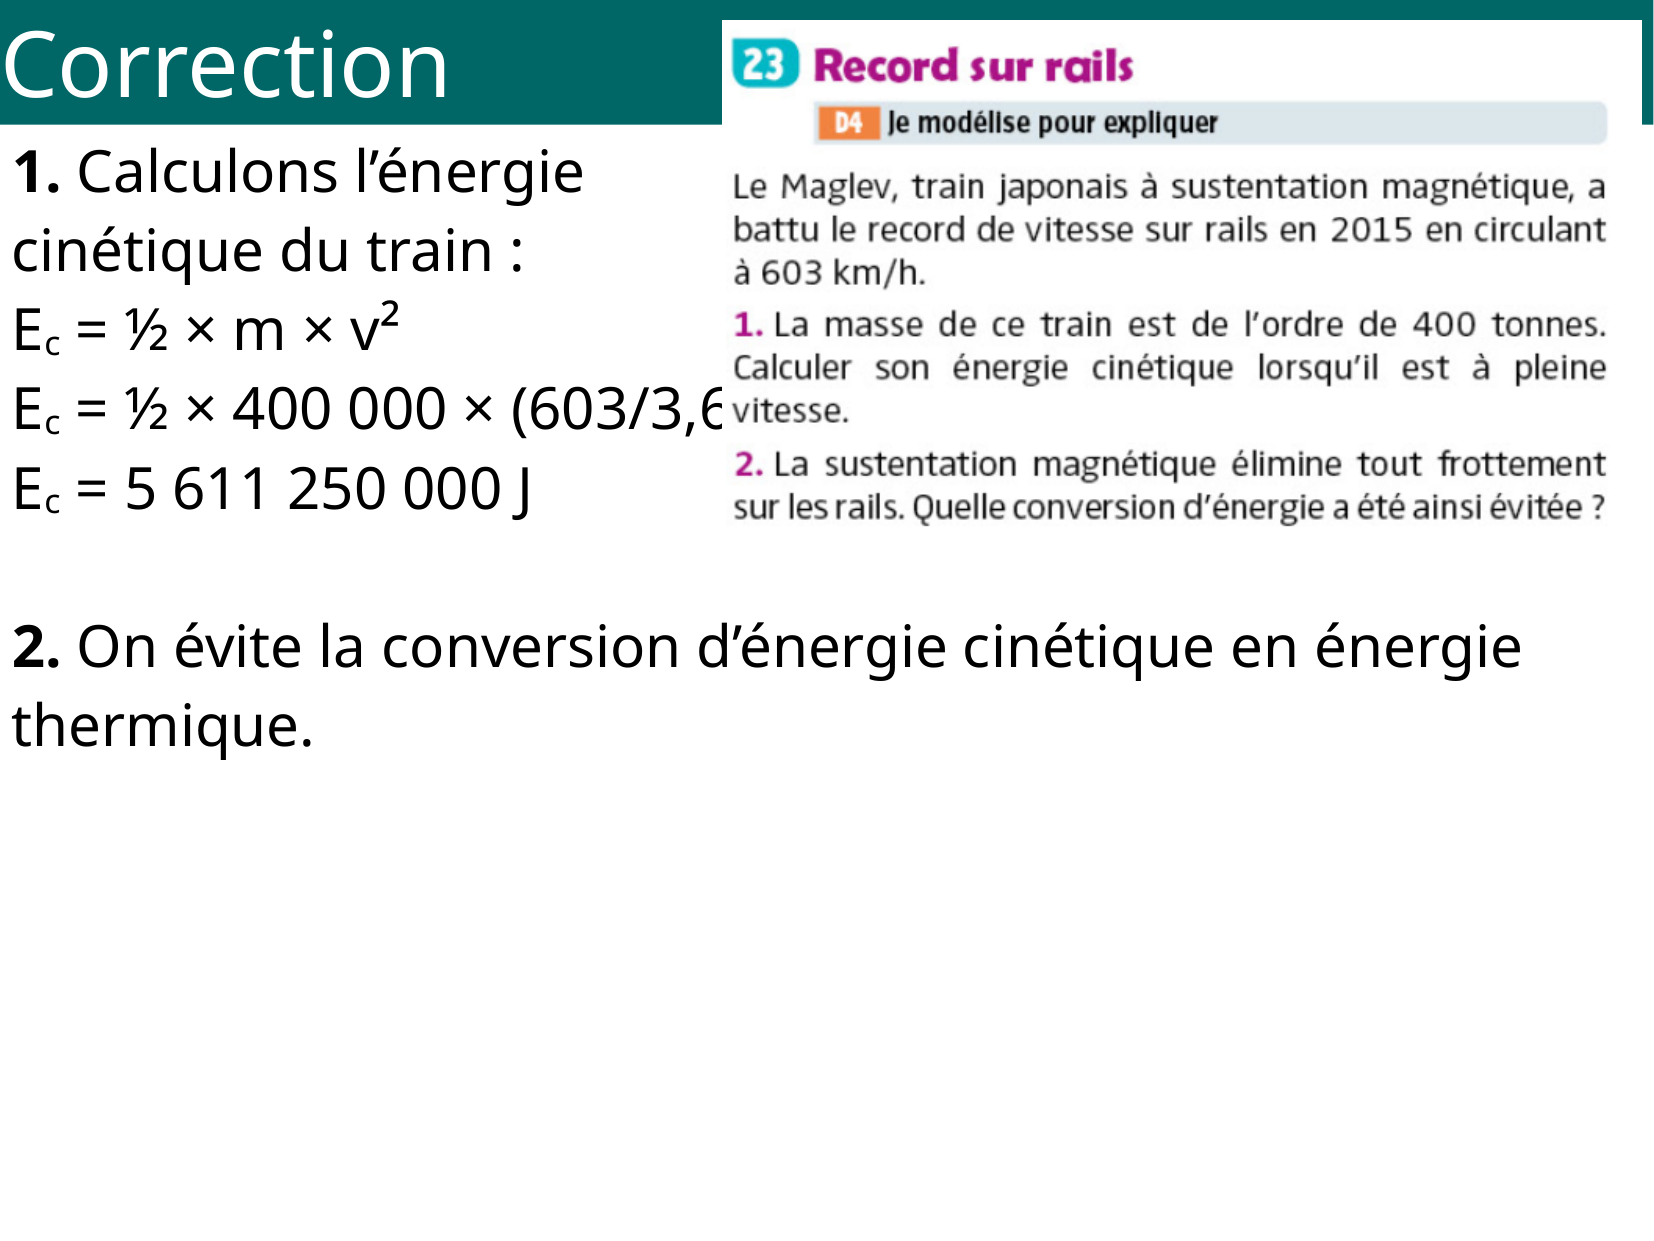

# Correction
1. Calculons l’énergie
cinétique du train :
Ec = ½ × m × v²
Ec = ½ × 400 000 × (603/3,6)²
Ec = 5 611 250 000 J
2. On évite la conversion d’énergie cinétique en énergie thermique.